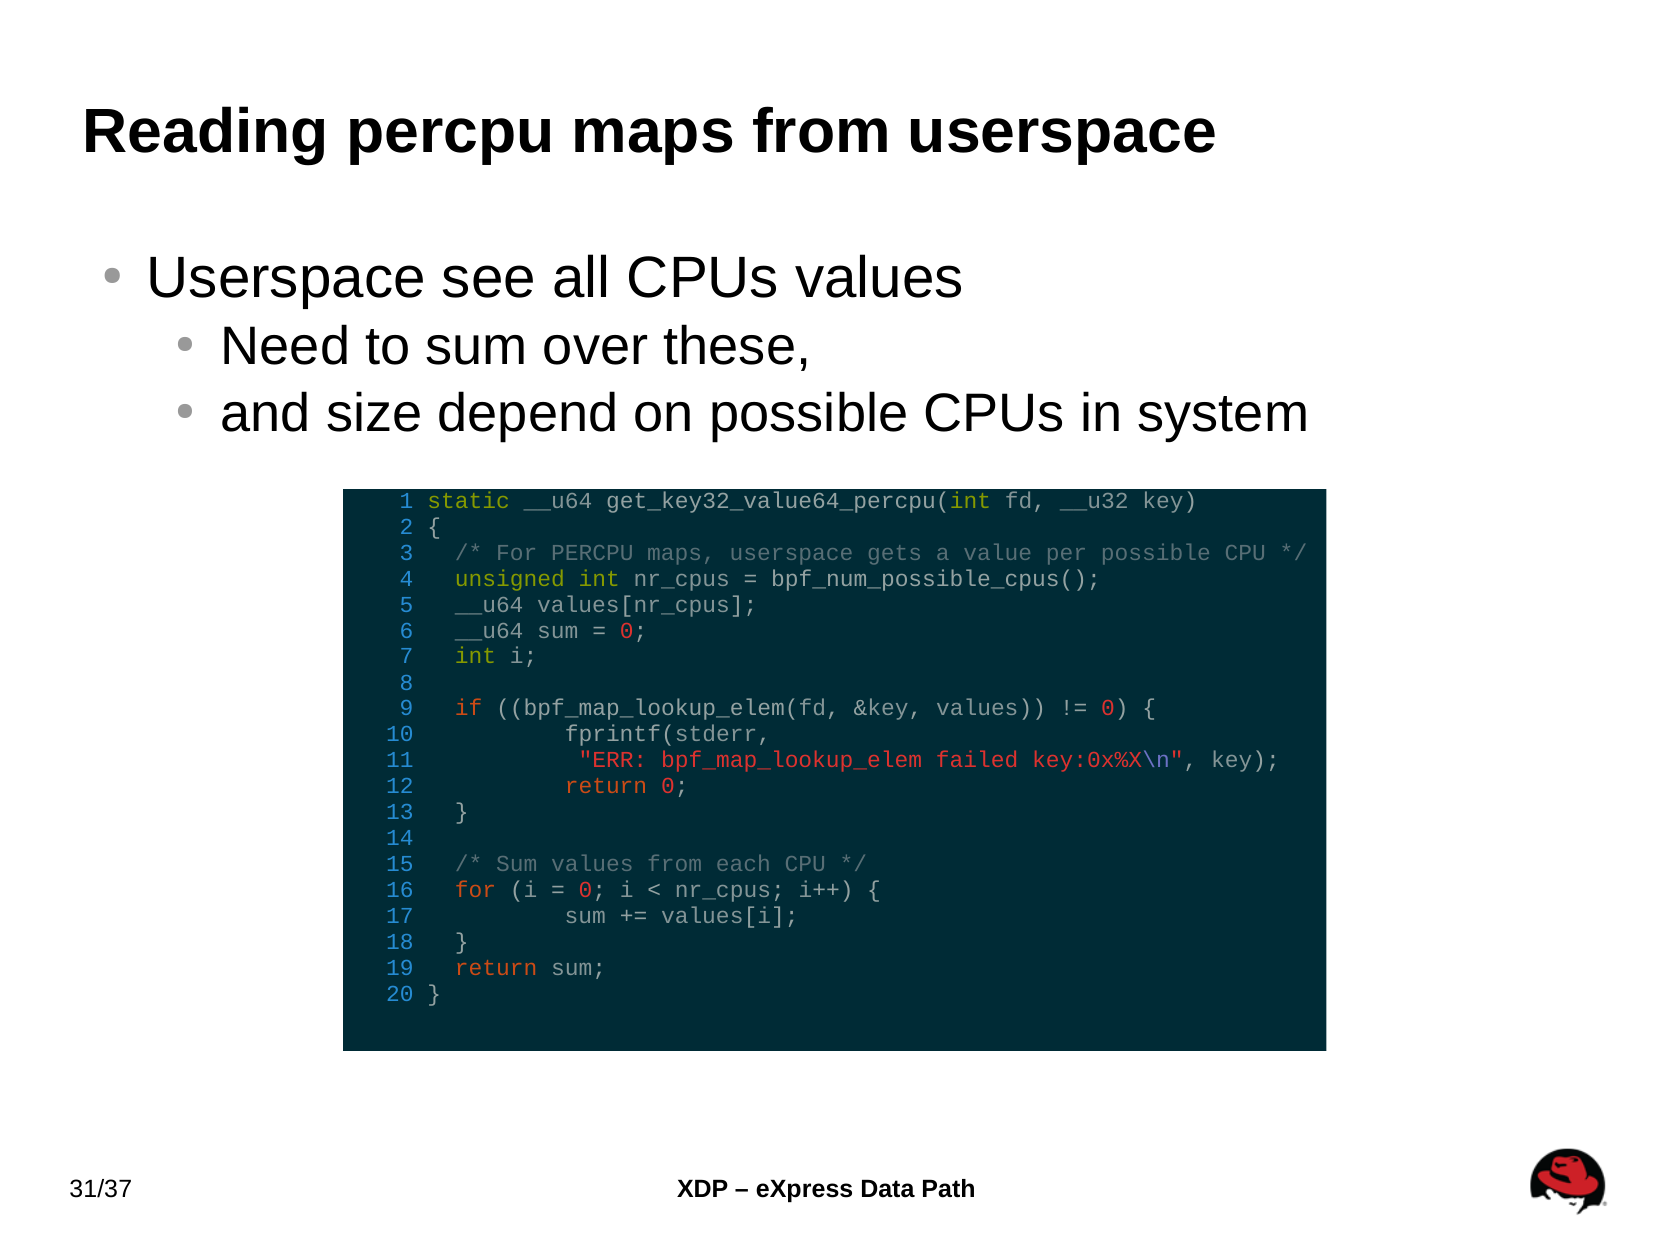

# Reading percpu maps from userspace
Userspace see all CPUs values
Need to sum over these,
and size depend on possible CPUs in system